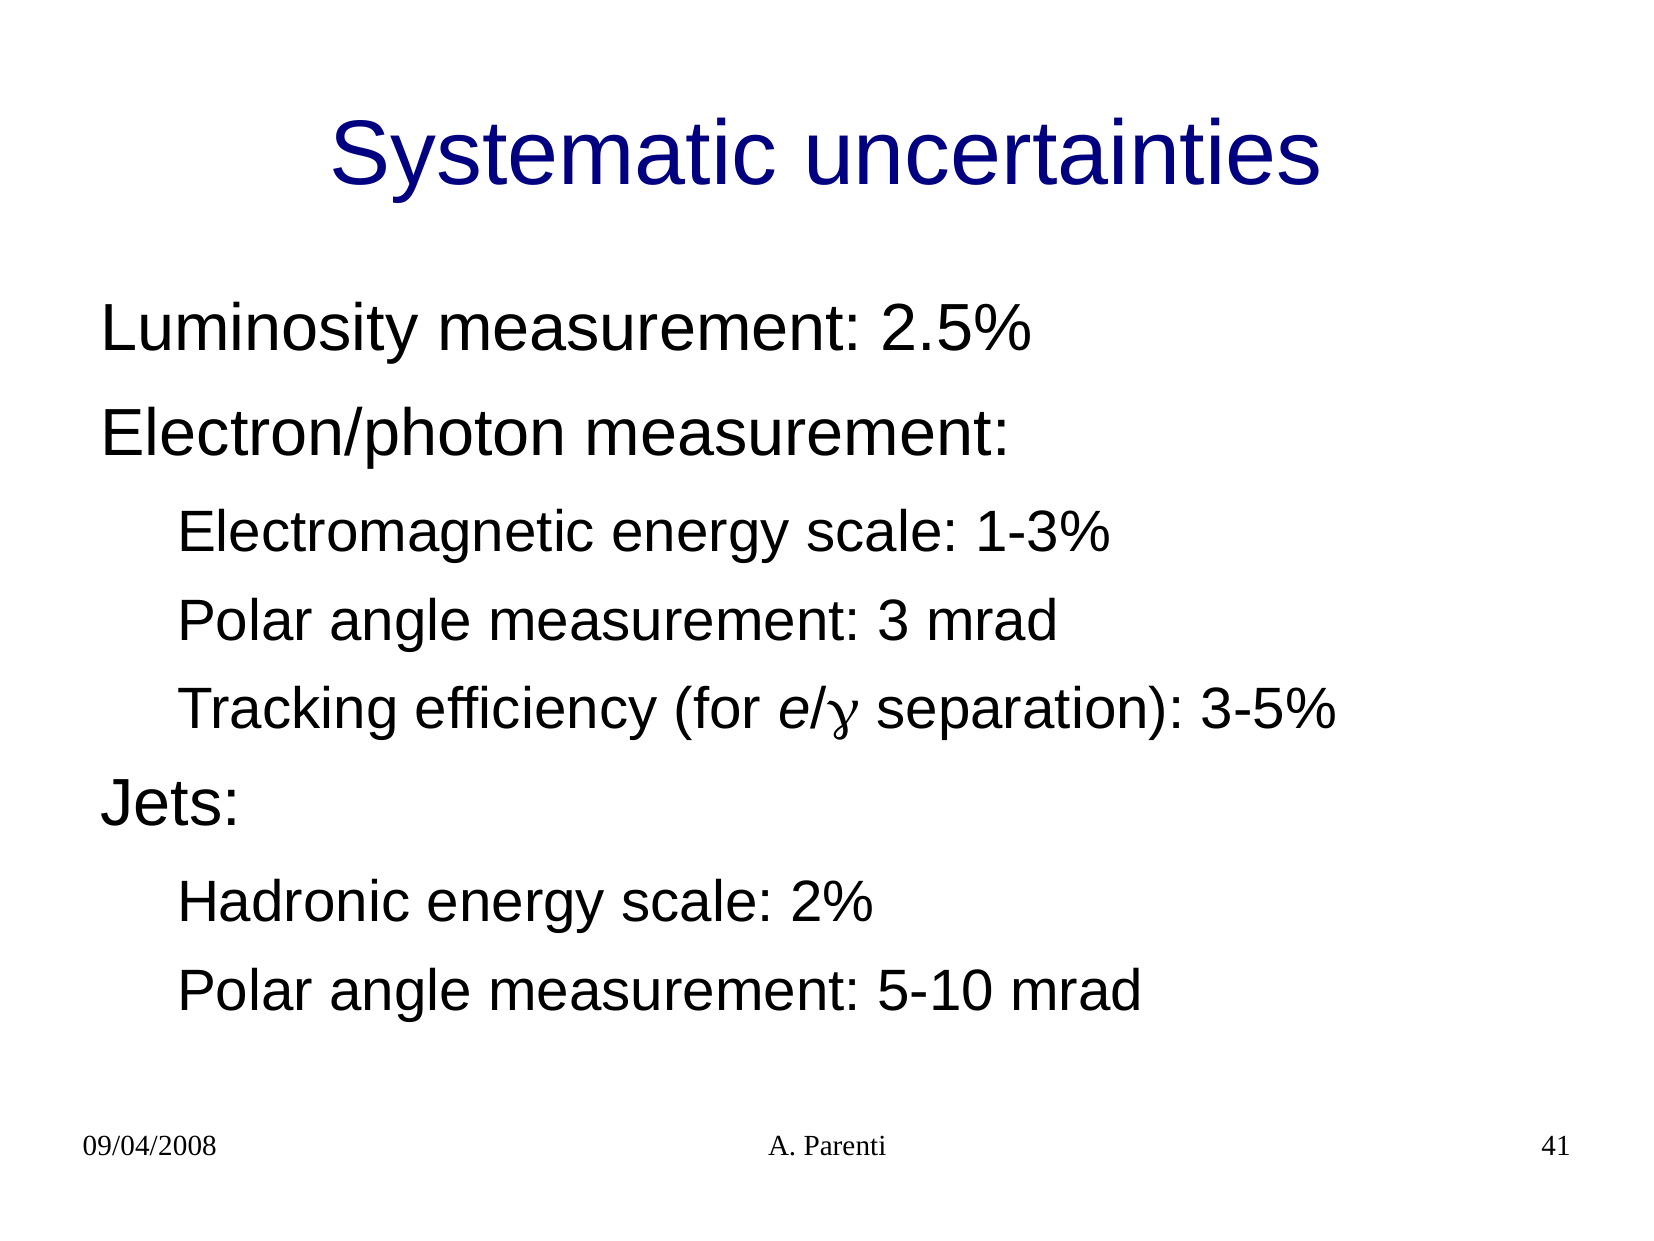

# Systematic uncertainties
Luminosity measurement: 2.5%
Electron/photon measurement:
Electromagnetic energy scale: 1-3%
Polar angle measurement: 3 mrad
Tracking efficiency (for e/g separation): 3-5%
Jets:
Hadronic energy scale: 2%
Polar angle measurement: 5-10 mrad
09/04/2008
A. Parenti
41